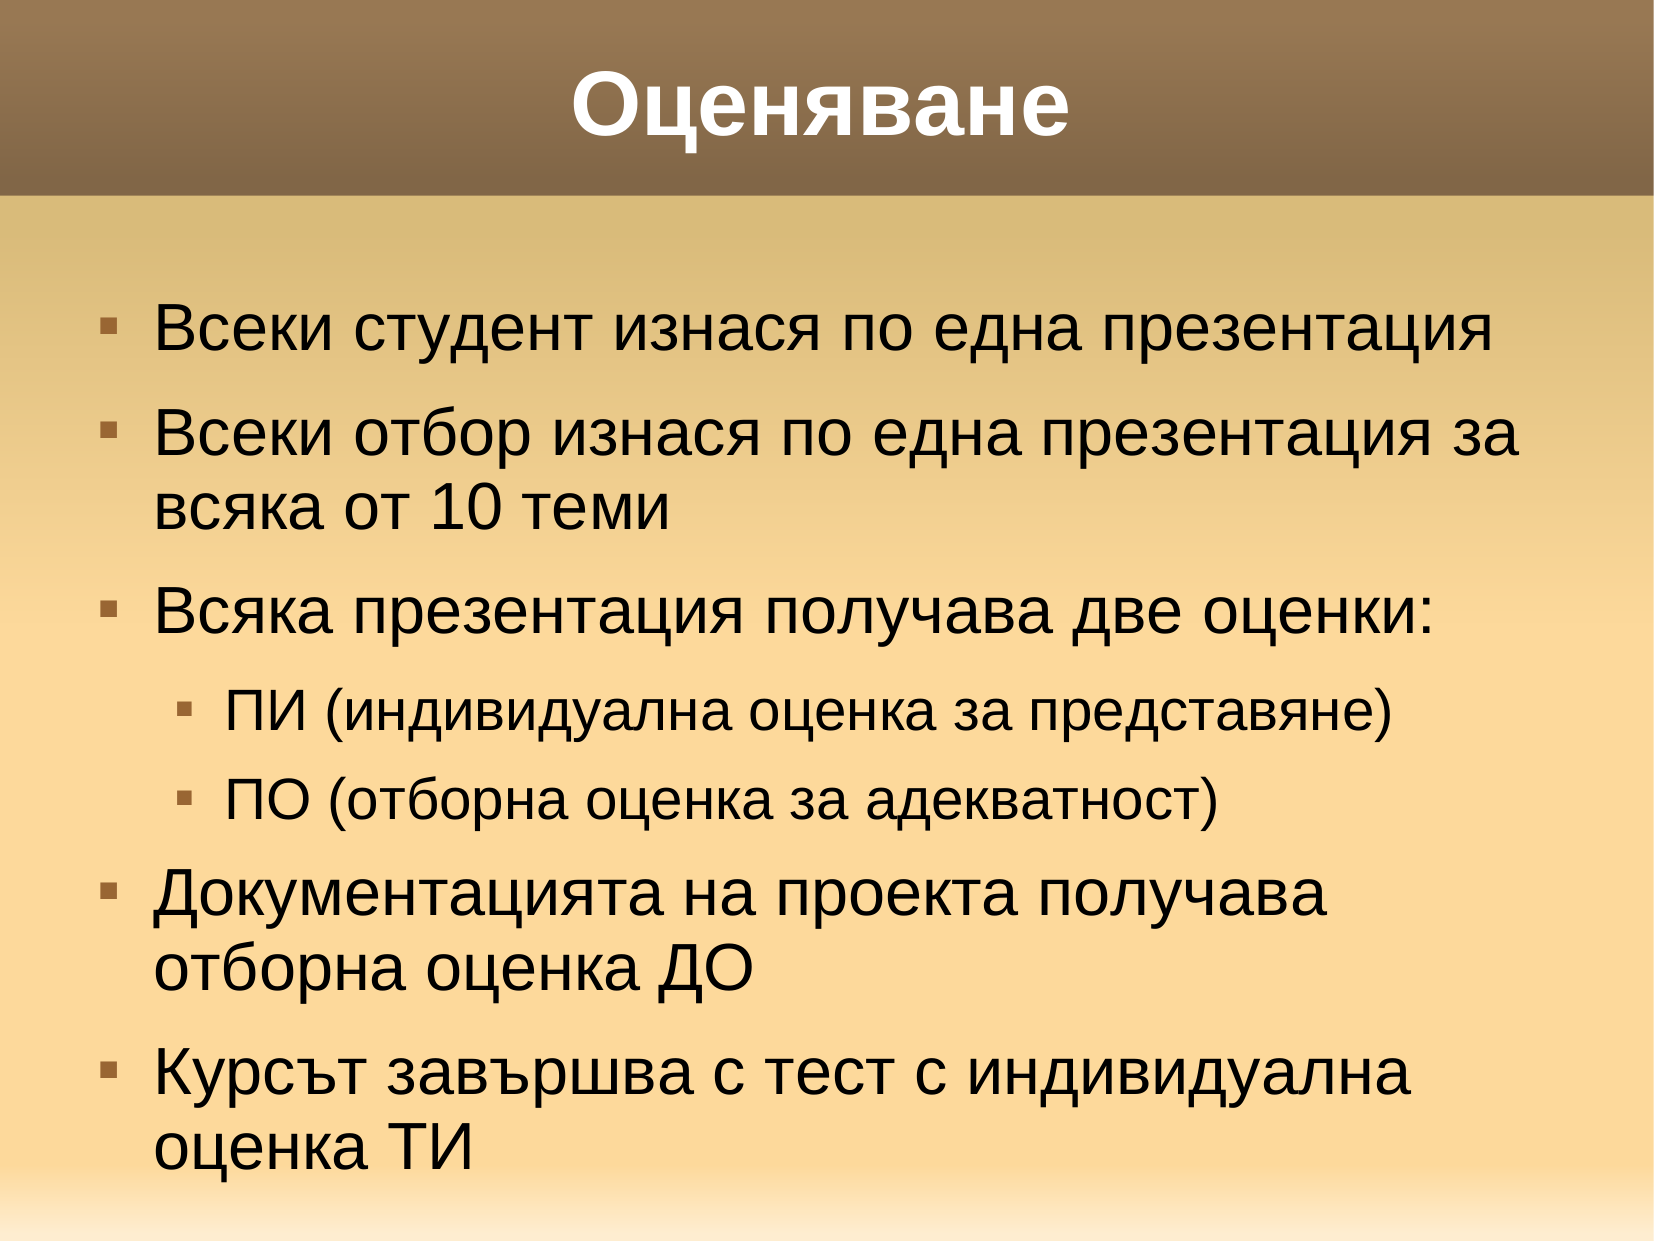

# Оценяване
Всеки студент изнася по една презентация
Всеки отбор изнася по една презентация за всяка от 10 теми
Всяка презентация получава две оценки:
ПИ (индивидуална оценка за представяне)
ПО (отборна оценка за адекватност)
Документацията на проекта получава отборна оценка ДО
Курсът завършва с тест с индивидуална оценка ТИ